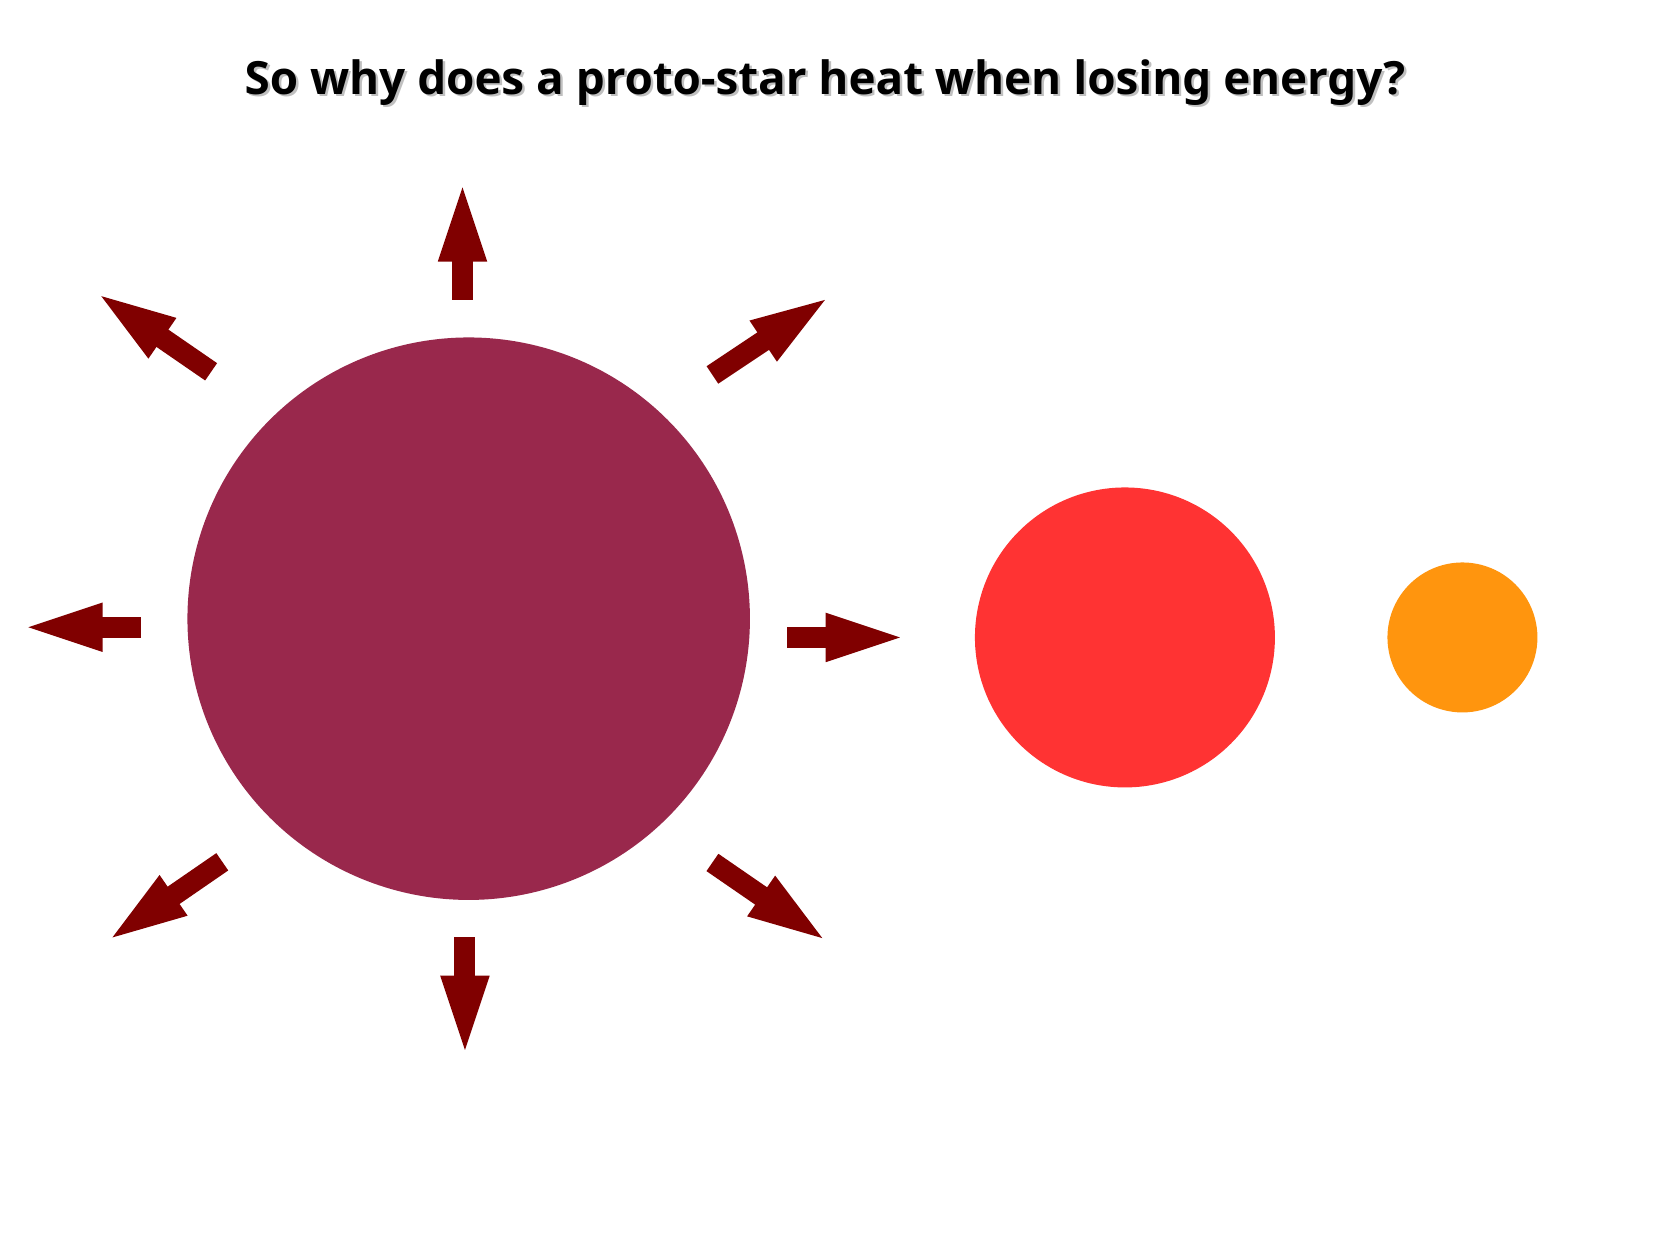

So why does a proto-star heat when losing energy?